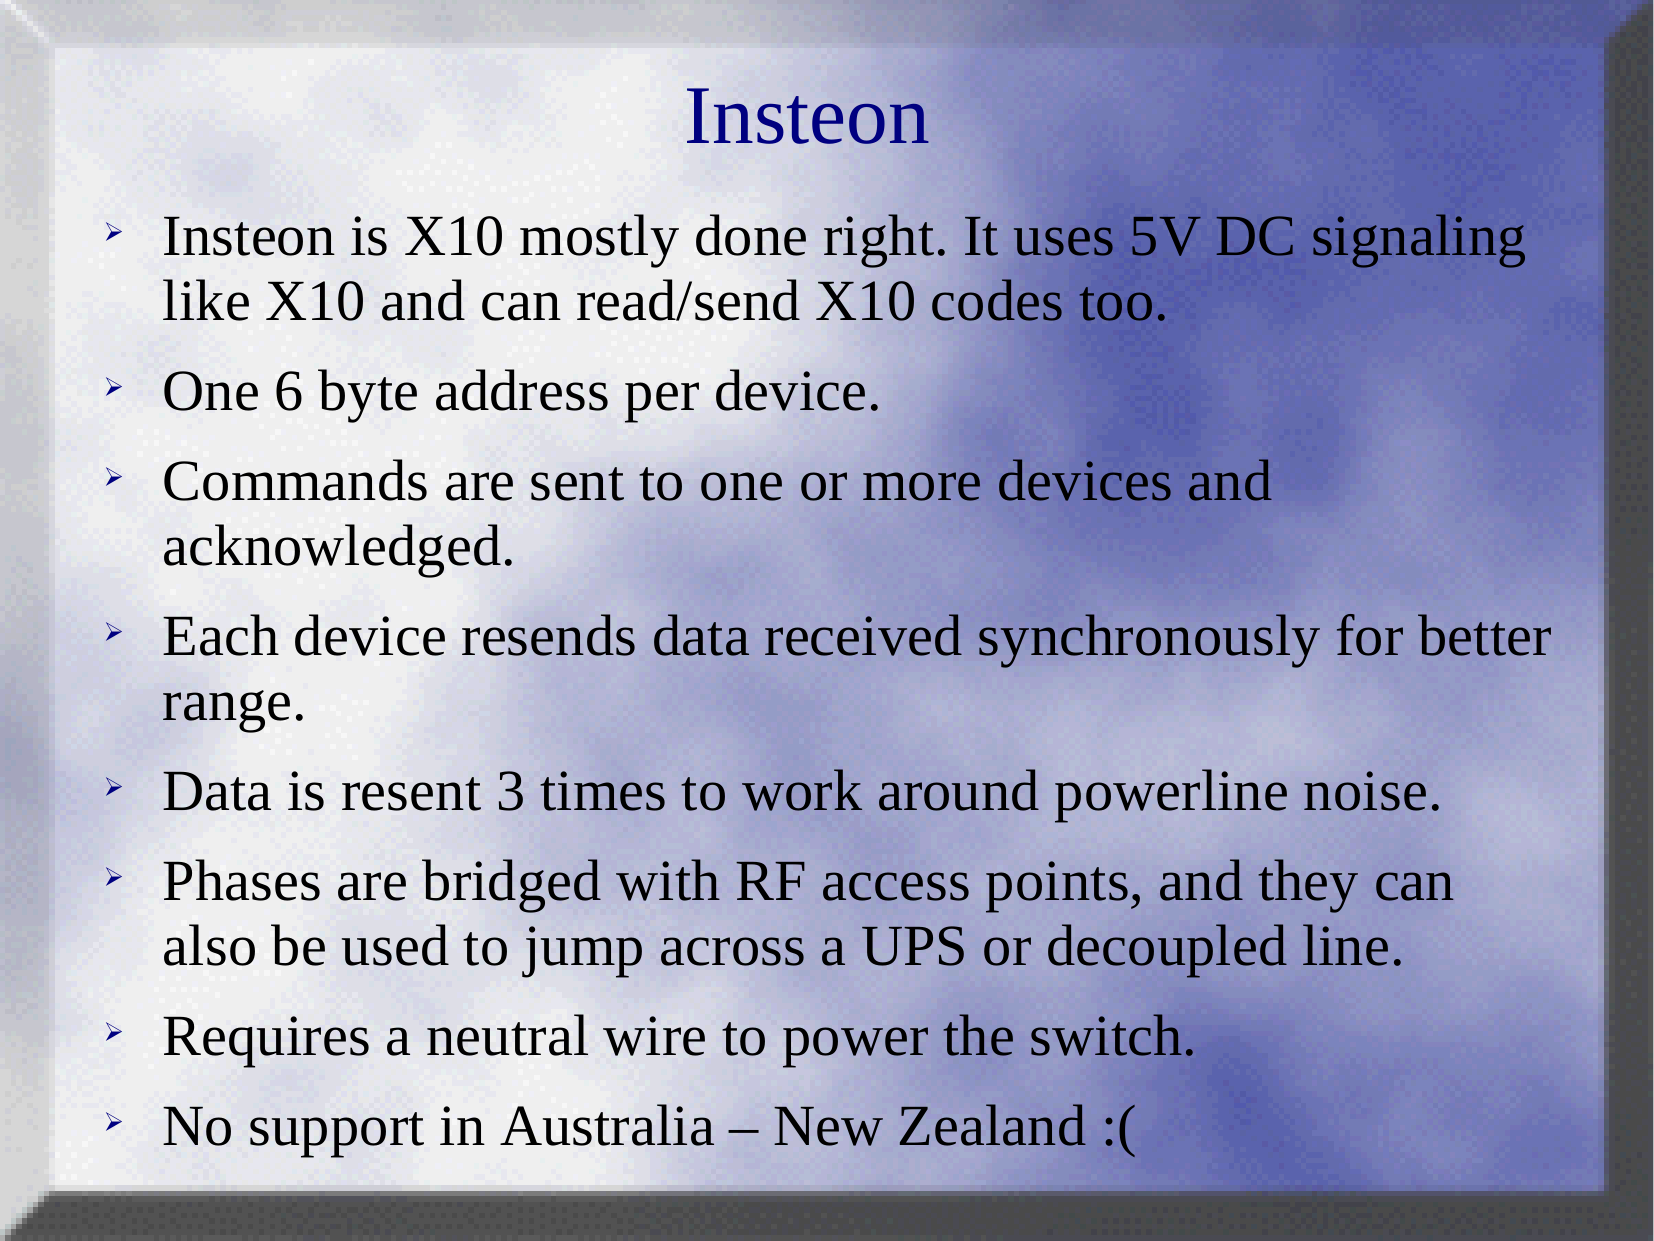

# Insteon
Insteon is X10 mostly done right. It uses 5V DC signaling like X10 and can read/send X10 codes too.
One 6 byte address per device.
Commands are sent to one or more devices and acknowledged.
Each device resends data received synchronously for better range.
Data is resent 3 times to work around powerline noise.
Phases are bridged with RF access points, and they can also be used to jump across a UPS or decoupled line.
Requires a neutral wire to power the switch.
No support in Australia – New Zealand :(